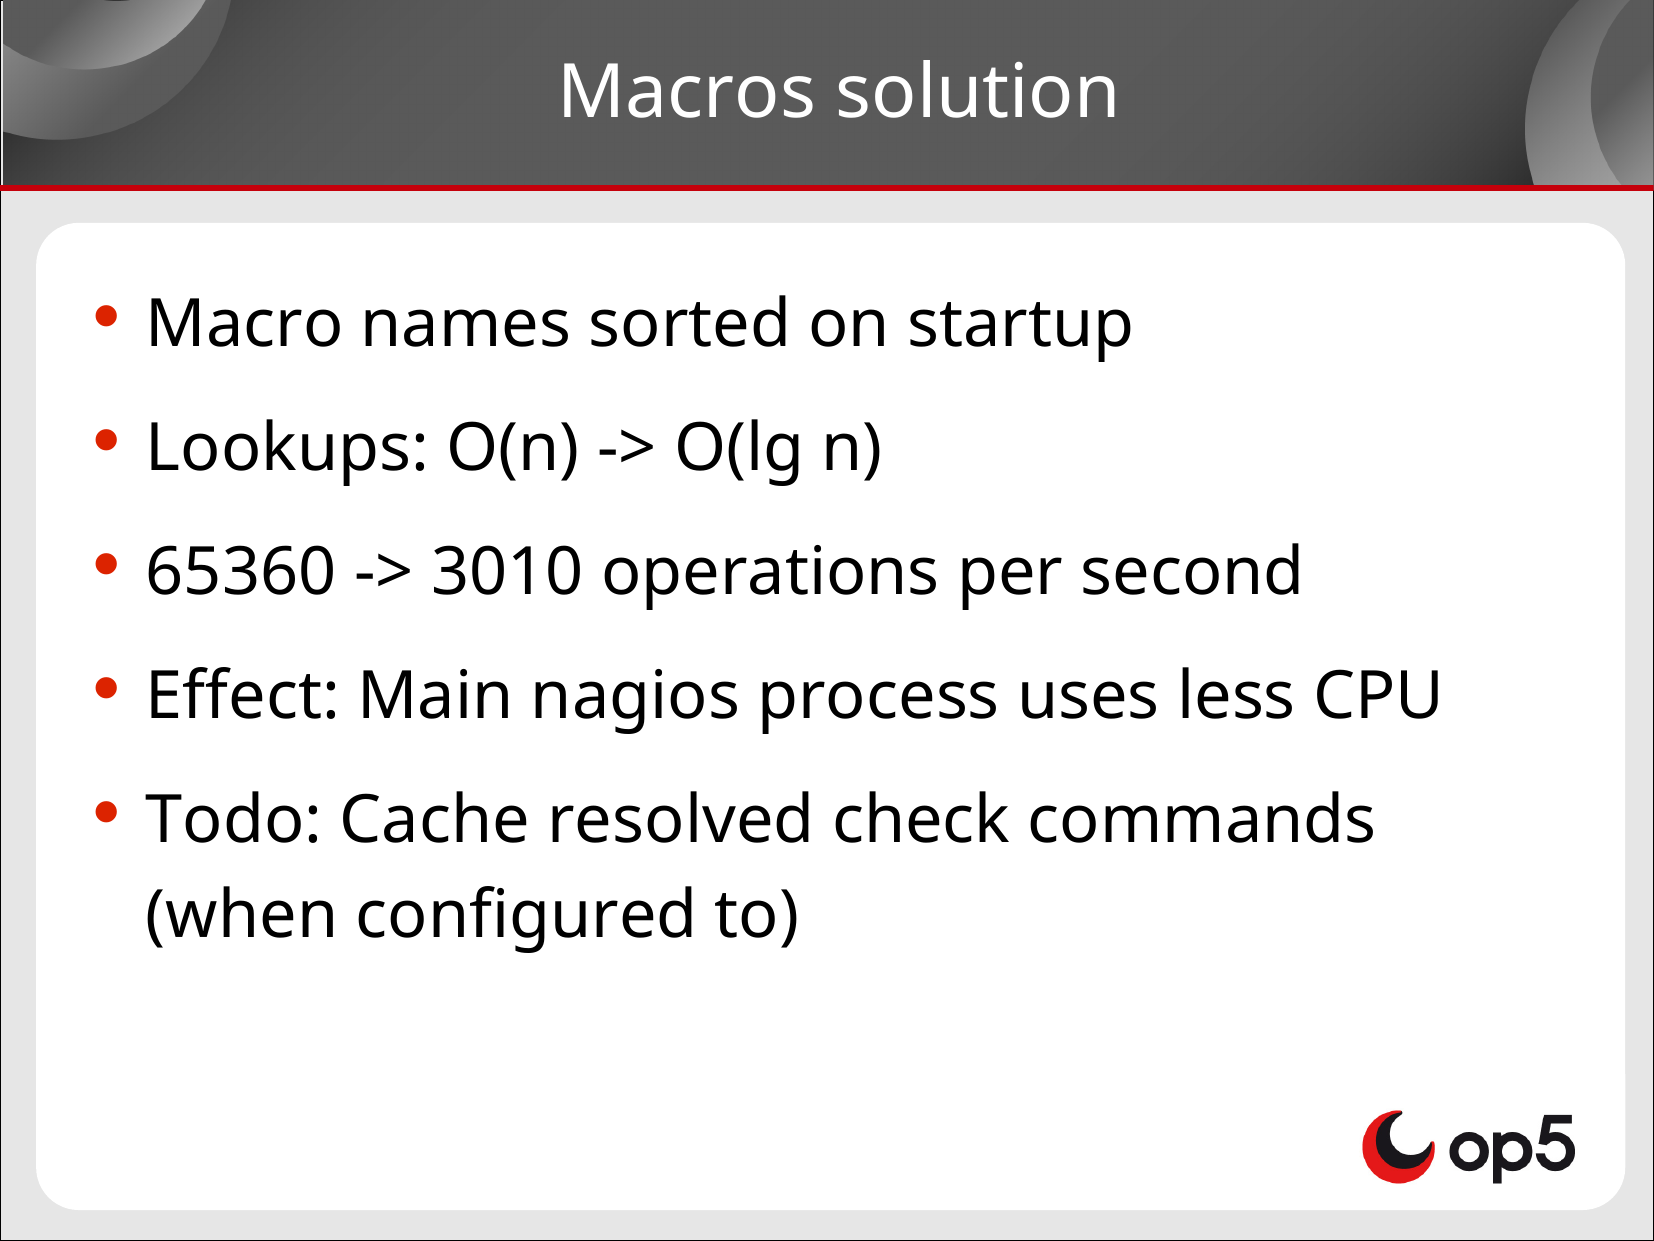

Macros solution
# Macro names sorted on startup
Lookups: O(n) -> O(lg n)
65360 -> 3010 operations per second
Effect: Main nagios process uses less CPU
Todo: Cache resolved check commands (when configured to)